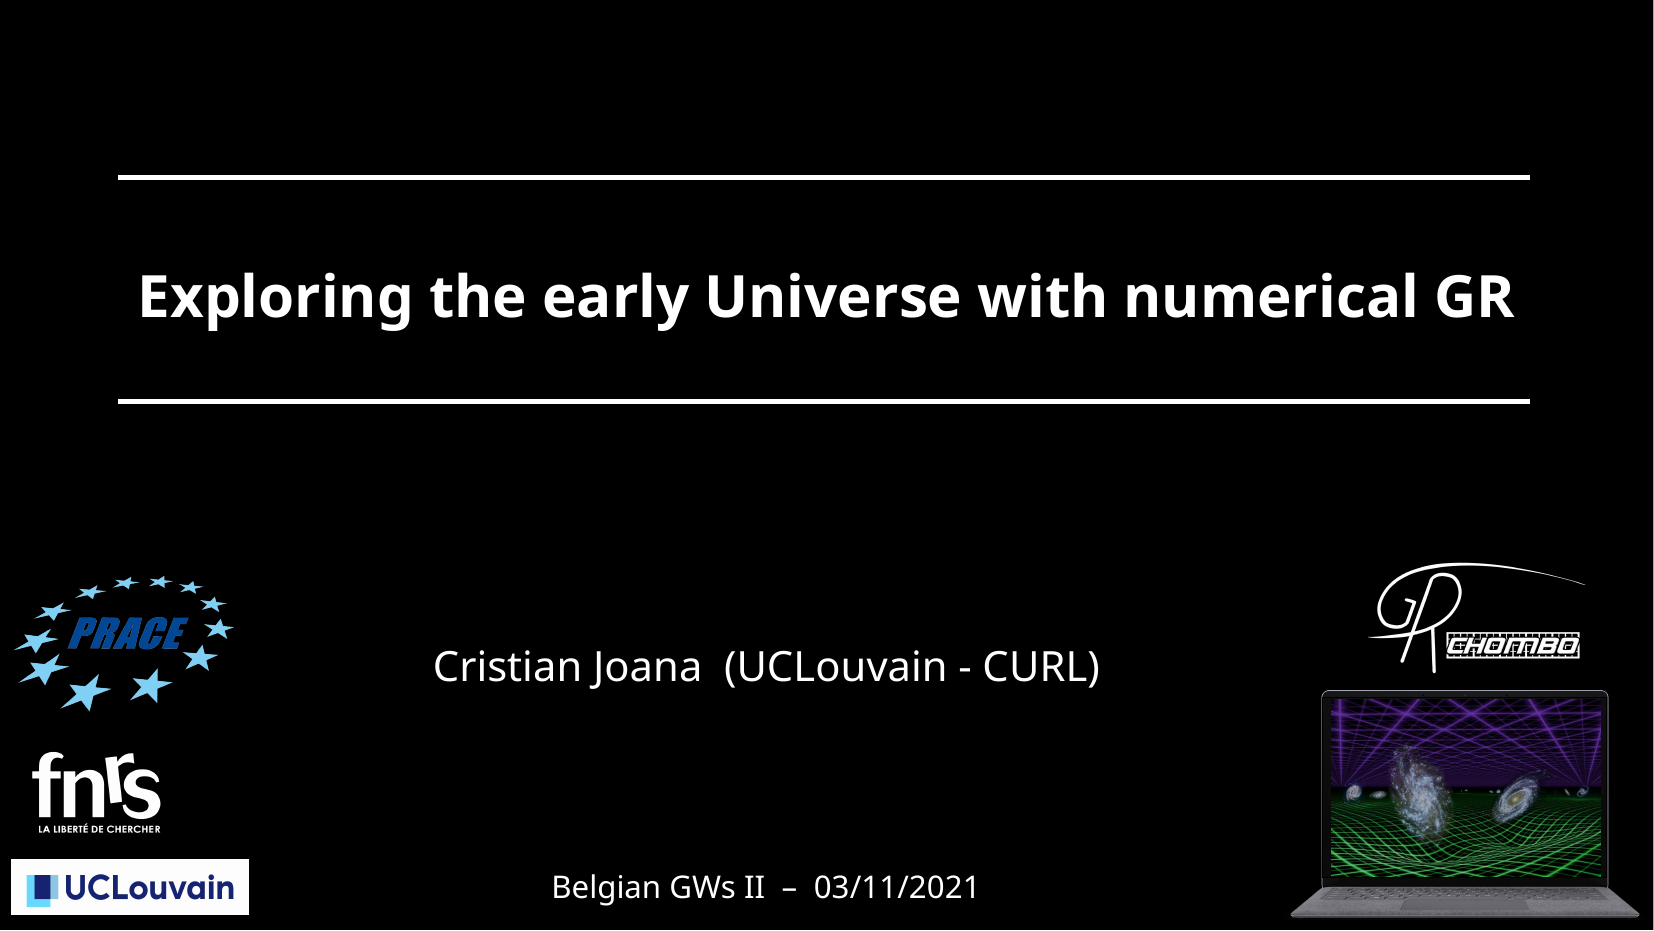

Exploring the early Universe with numerical GR
Cristian Joana (UCLouvain - CURL)
Belgian GWs II – 03/11/2021